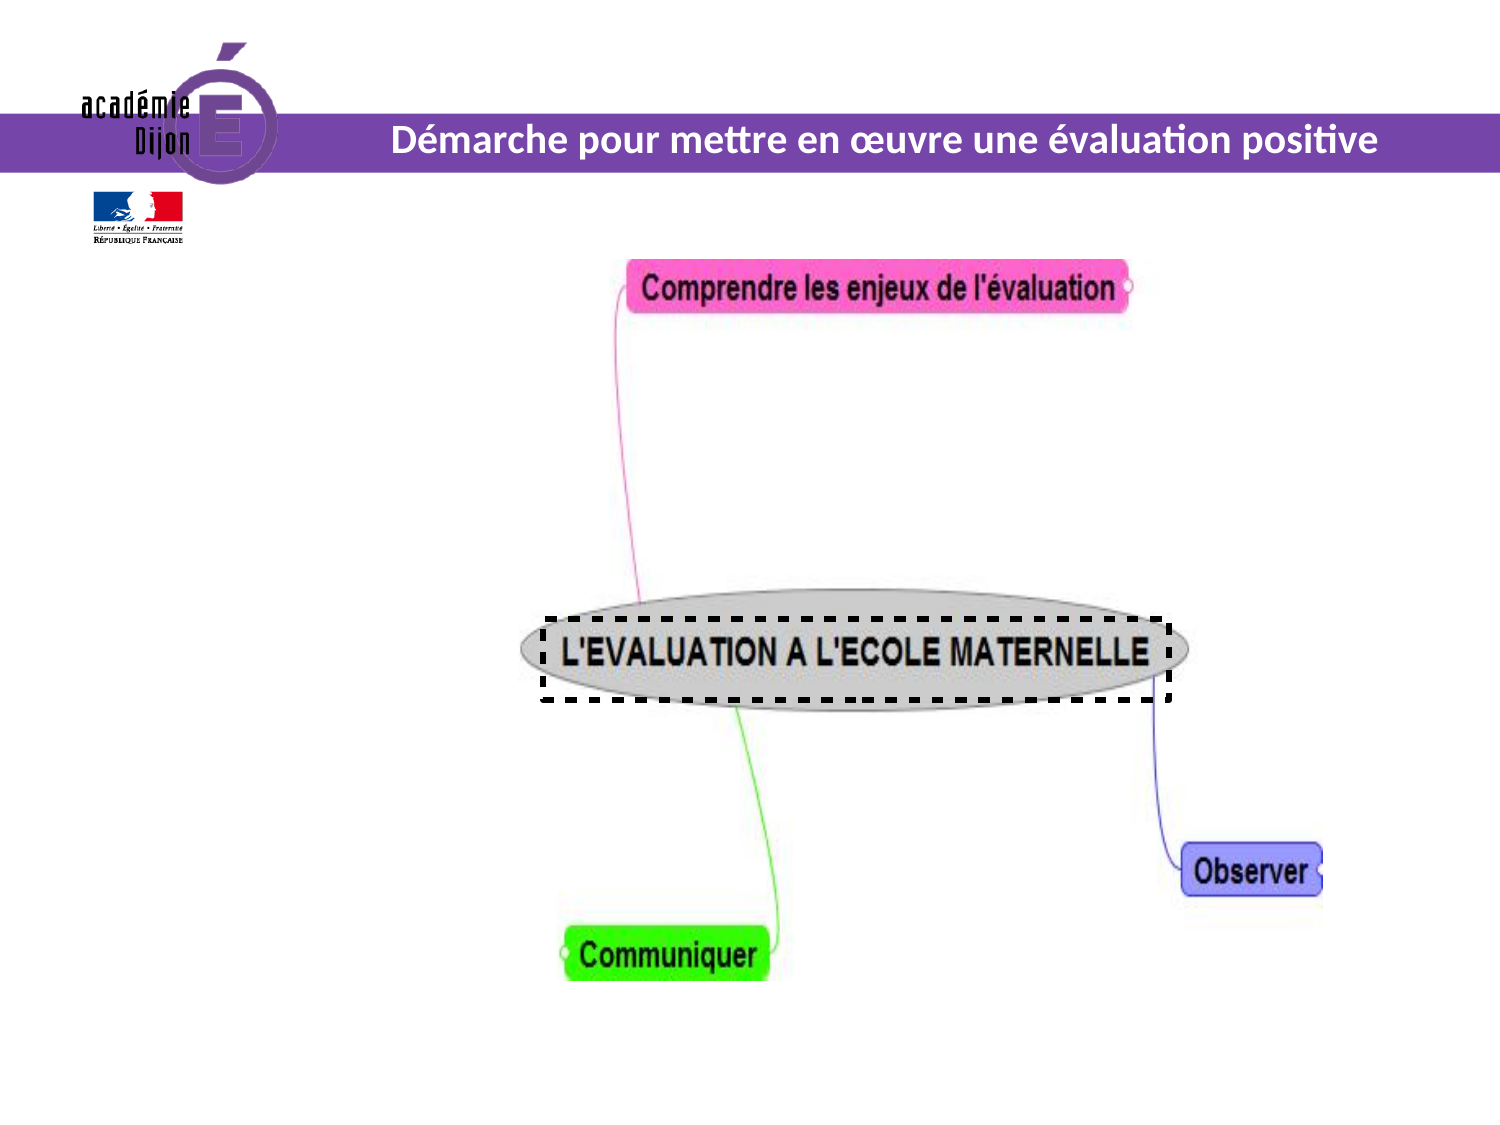

Démarche pour mettre en œuvre une évaluation positive